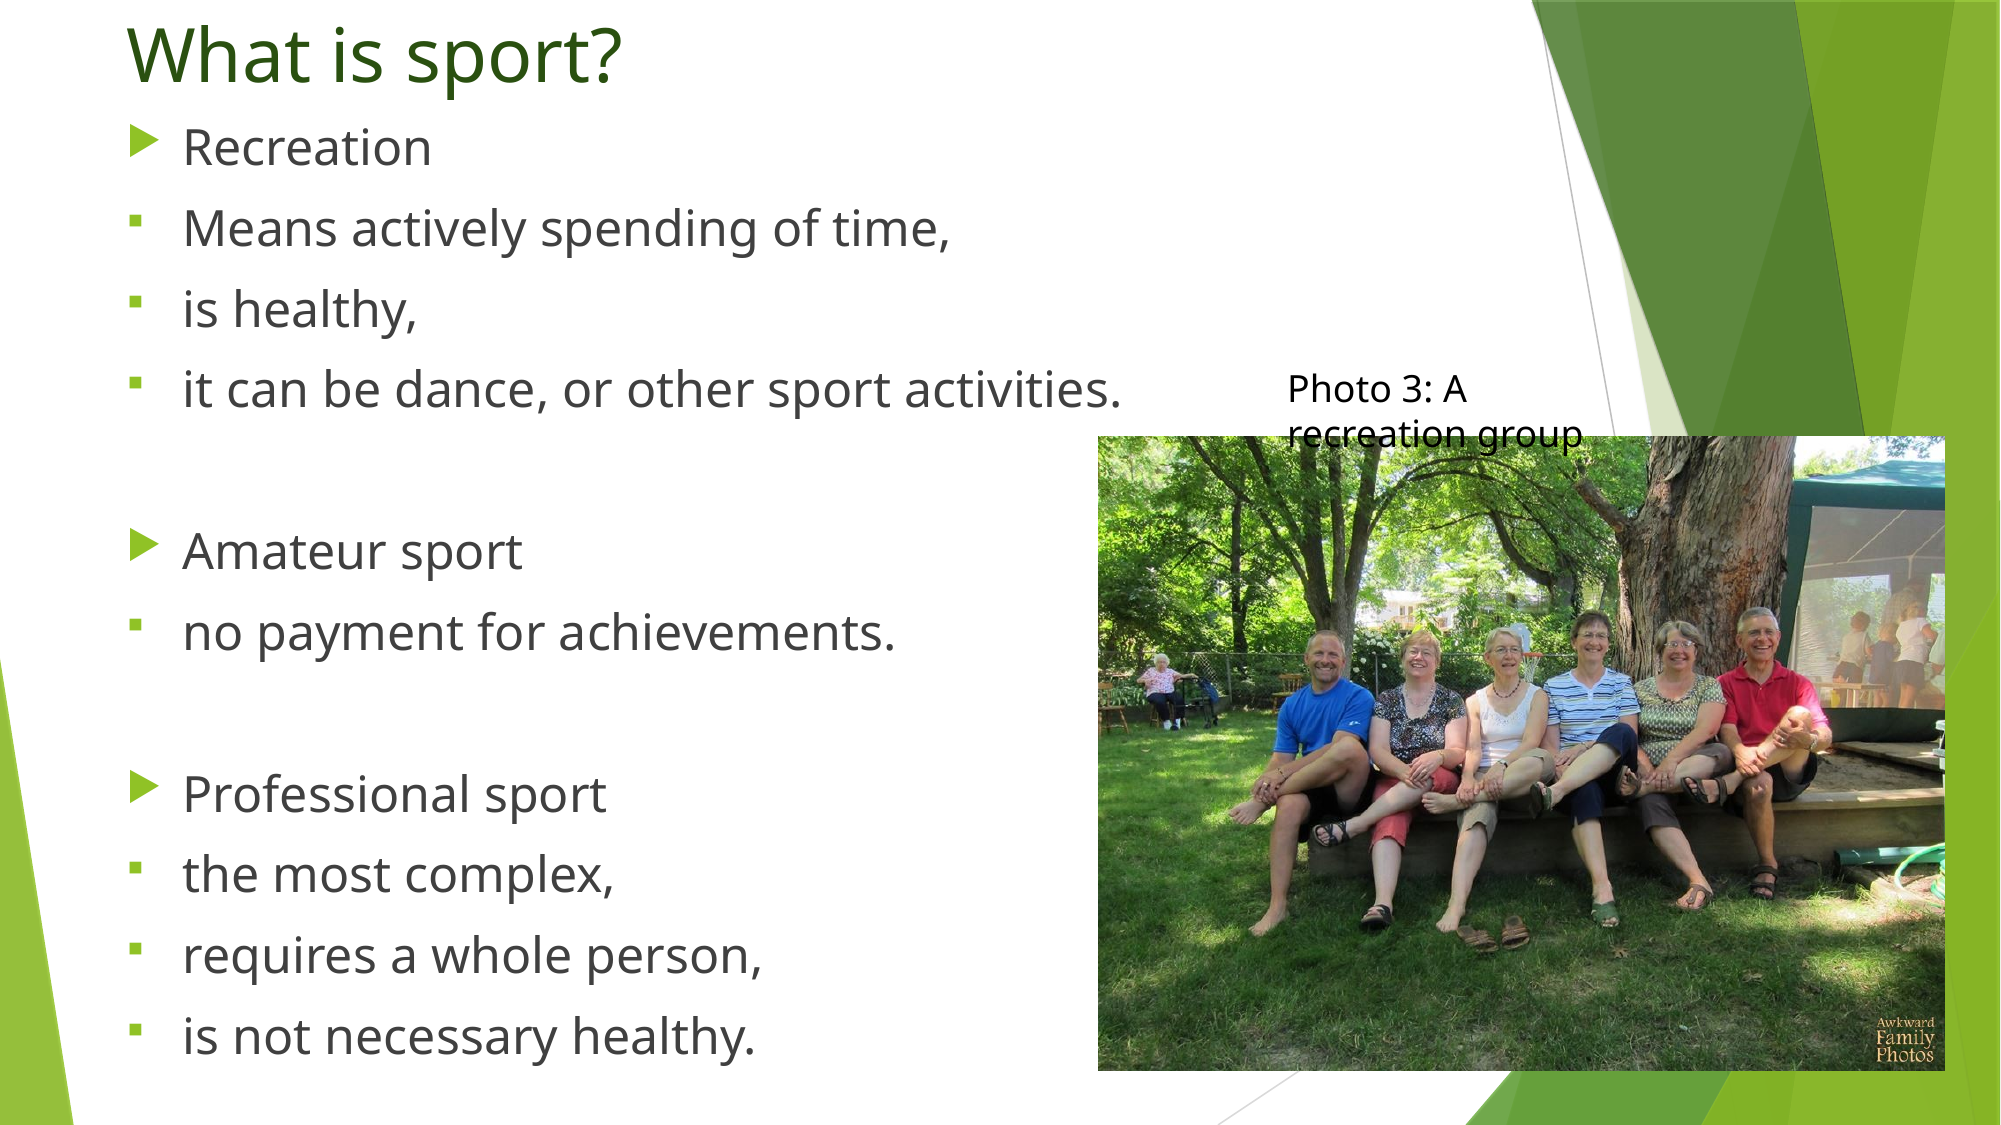

# What is sport?
Recreation
Means actively spending of time,
is healthy,
it can be dance, or other sport activities.
Amateur sport
no payment for achievements.
Professional sport
the most complex,
requires a whole person,
is not necessary healthy.
Photo 3: A recreation group